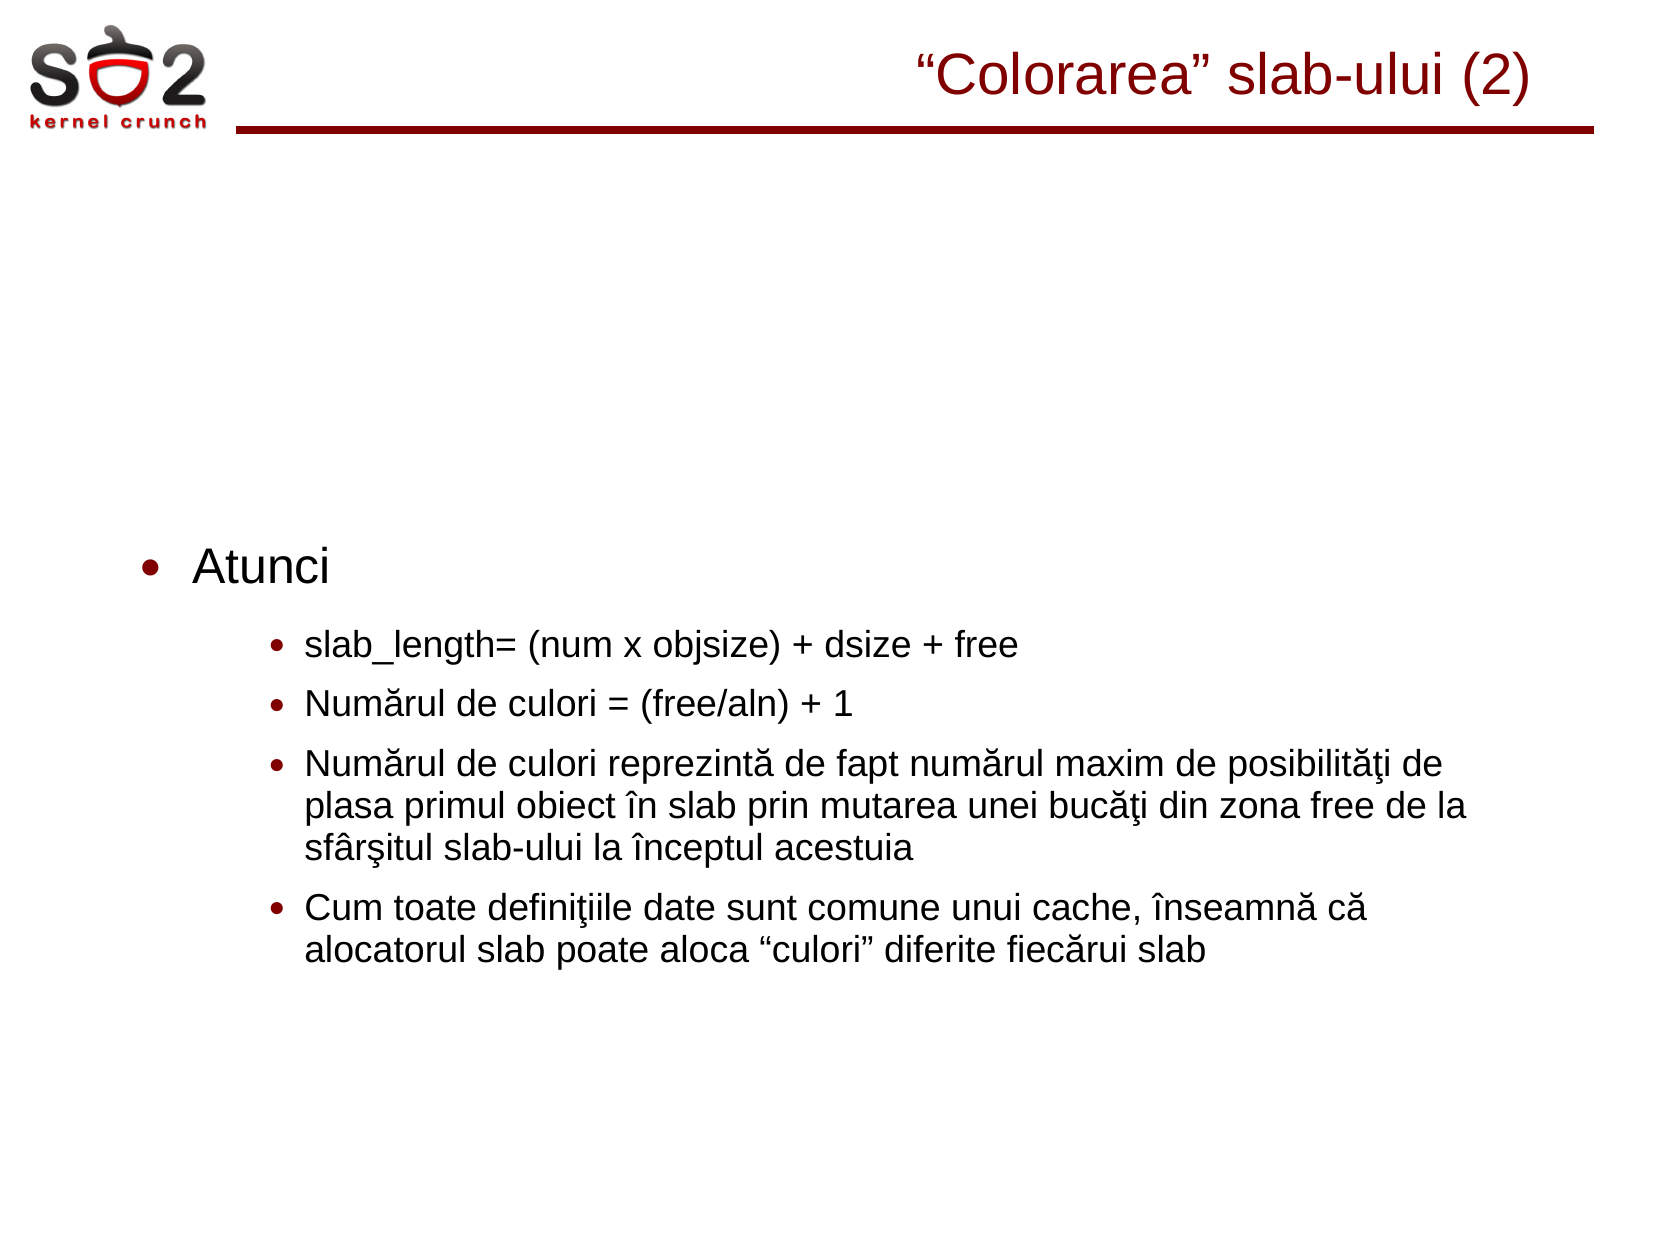

# “Colorarea” slab-ului (2)
Atunci
slab_length= (num x objsize) + dsize + free
Numărul de culori = (free/aln) + 1
Numărul de culori reprezintă de fapt numărul maxim de posibilităţi de plasa primul obiect în slab prin mutarea unei bucăţi din zona free de la sfârşitul slab-ului la începtul acestuia
Cum toate definiţiile date sunt comune unui cache, înseamnă că alocatorul slab poate aloca “culori” diferite fiecărui slab